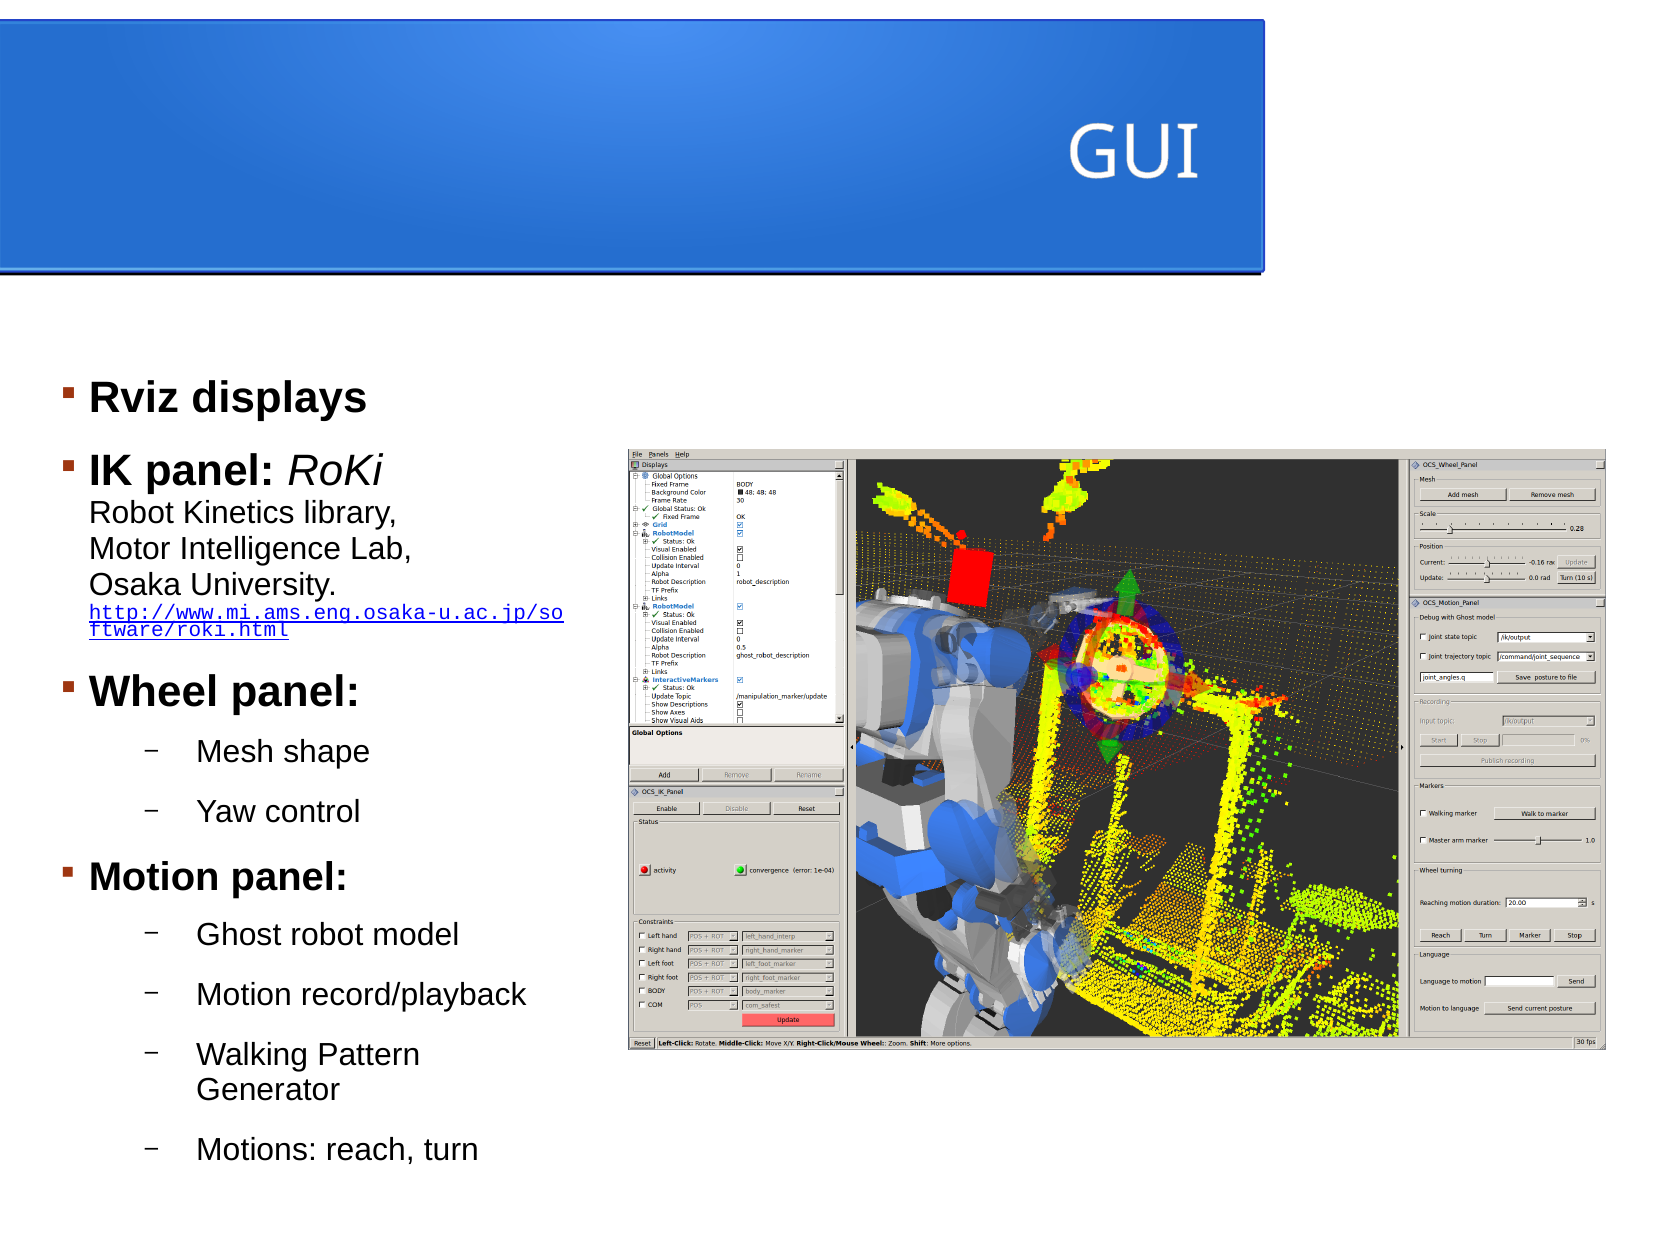

GUI
# Rviz displays
IK panel: RoKi
Robot Kinetics library,
Motor Intelligence Lab,
Osaka University. http://www.mi.ams.eng.osaka-u.ac.jp/software/roki.html
Wheel panel:
Mesh shape
Yaw control
Motion panel:
Ghost robot model
Motion record/playback
Walking Pattern Generator
Motions: reach, turn